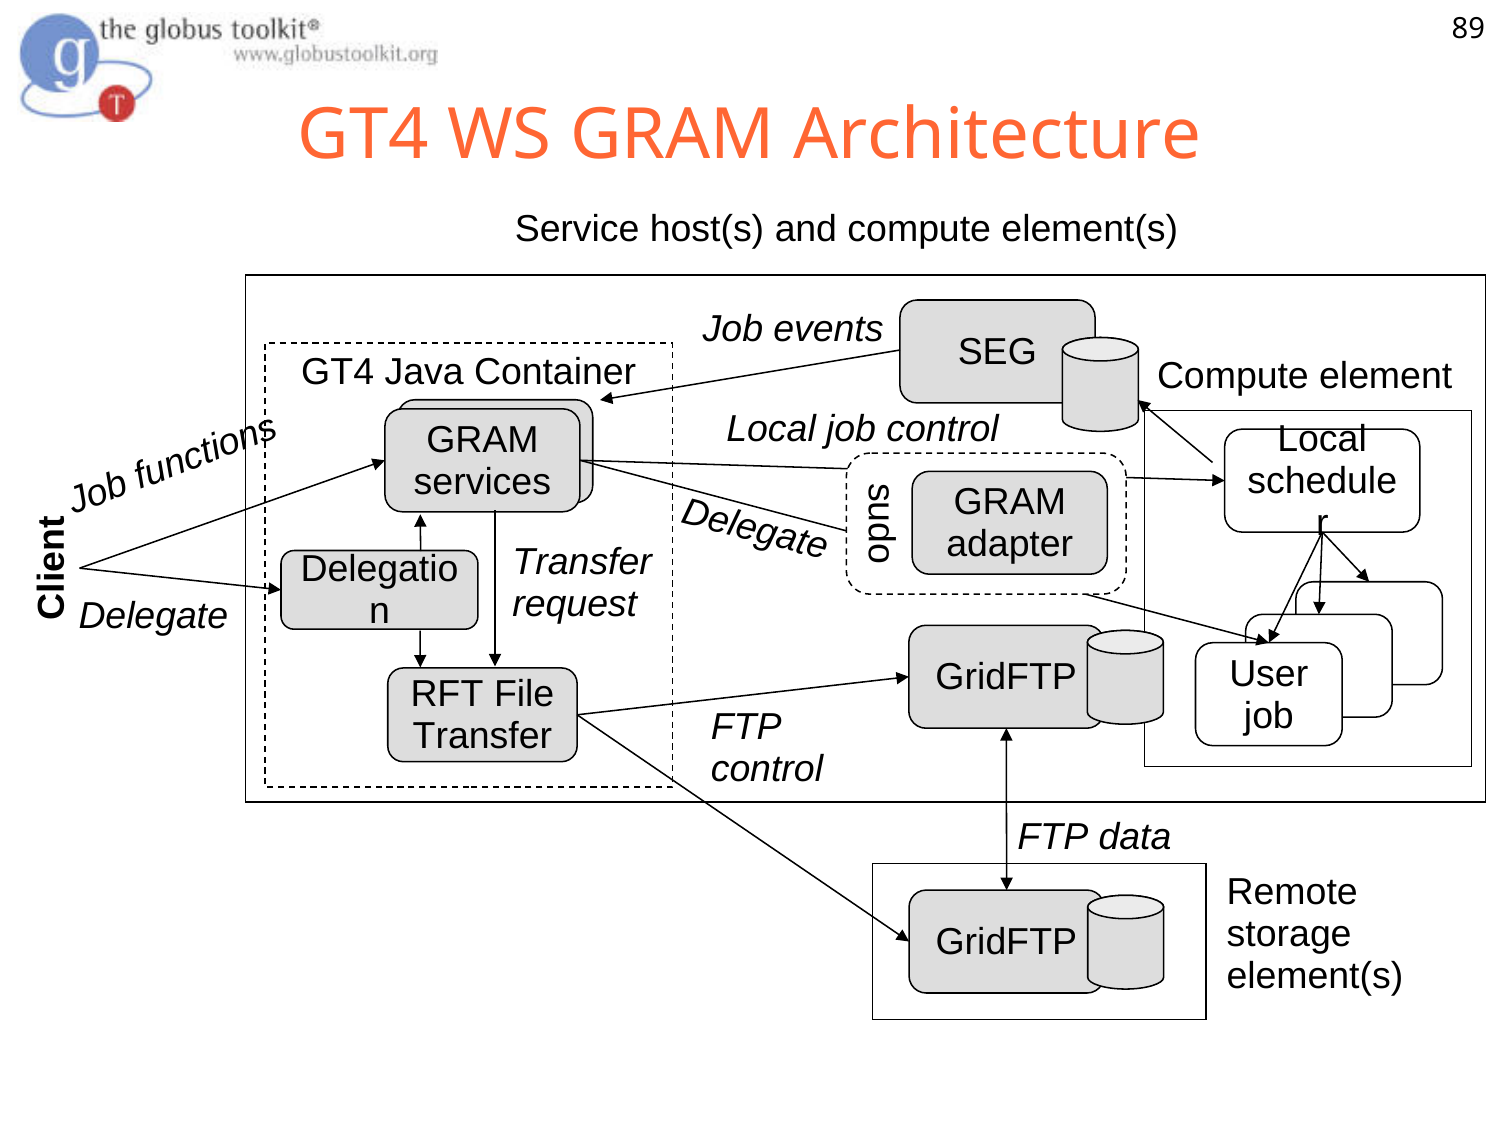

89
# GT4 WS GRAM Architecture
Service host(s) and compute element(s)
Job events
SEG
GT4 Java Container
Compute element
GRAM
services
Local job control
GRAM
services
Local
scheduler
Job functions
sudo
GRAM
adapter
Delegate
Transfer
request
Client
Delegation
Delegate
GridFTP
User
job
RFT File
Transfer
FTP
control
FTP data
Remote
storage
element(s)
GridFTP